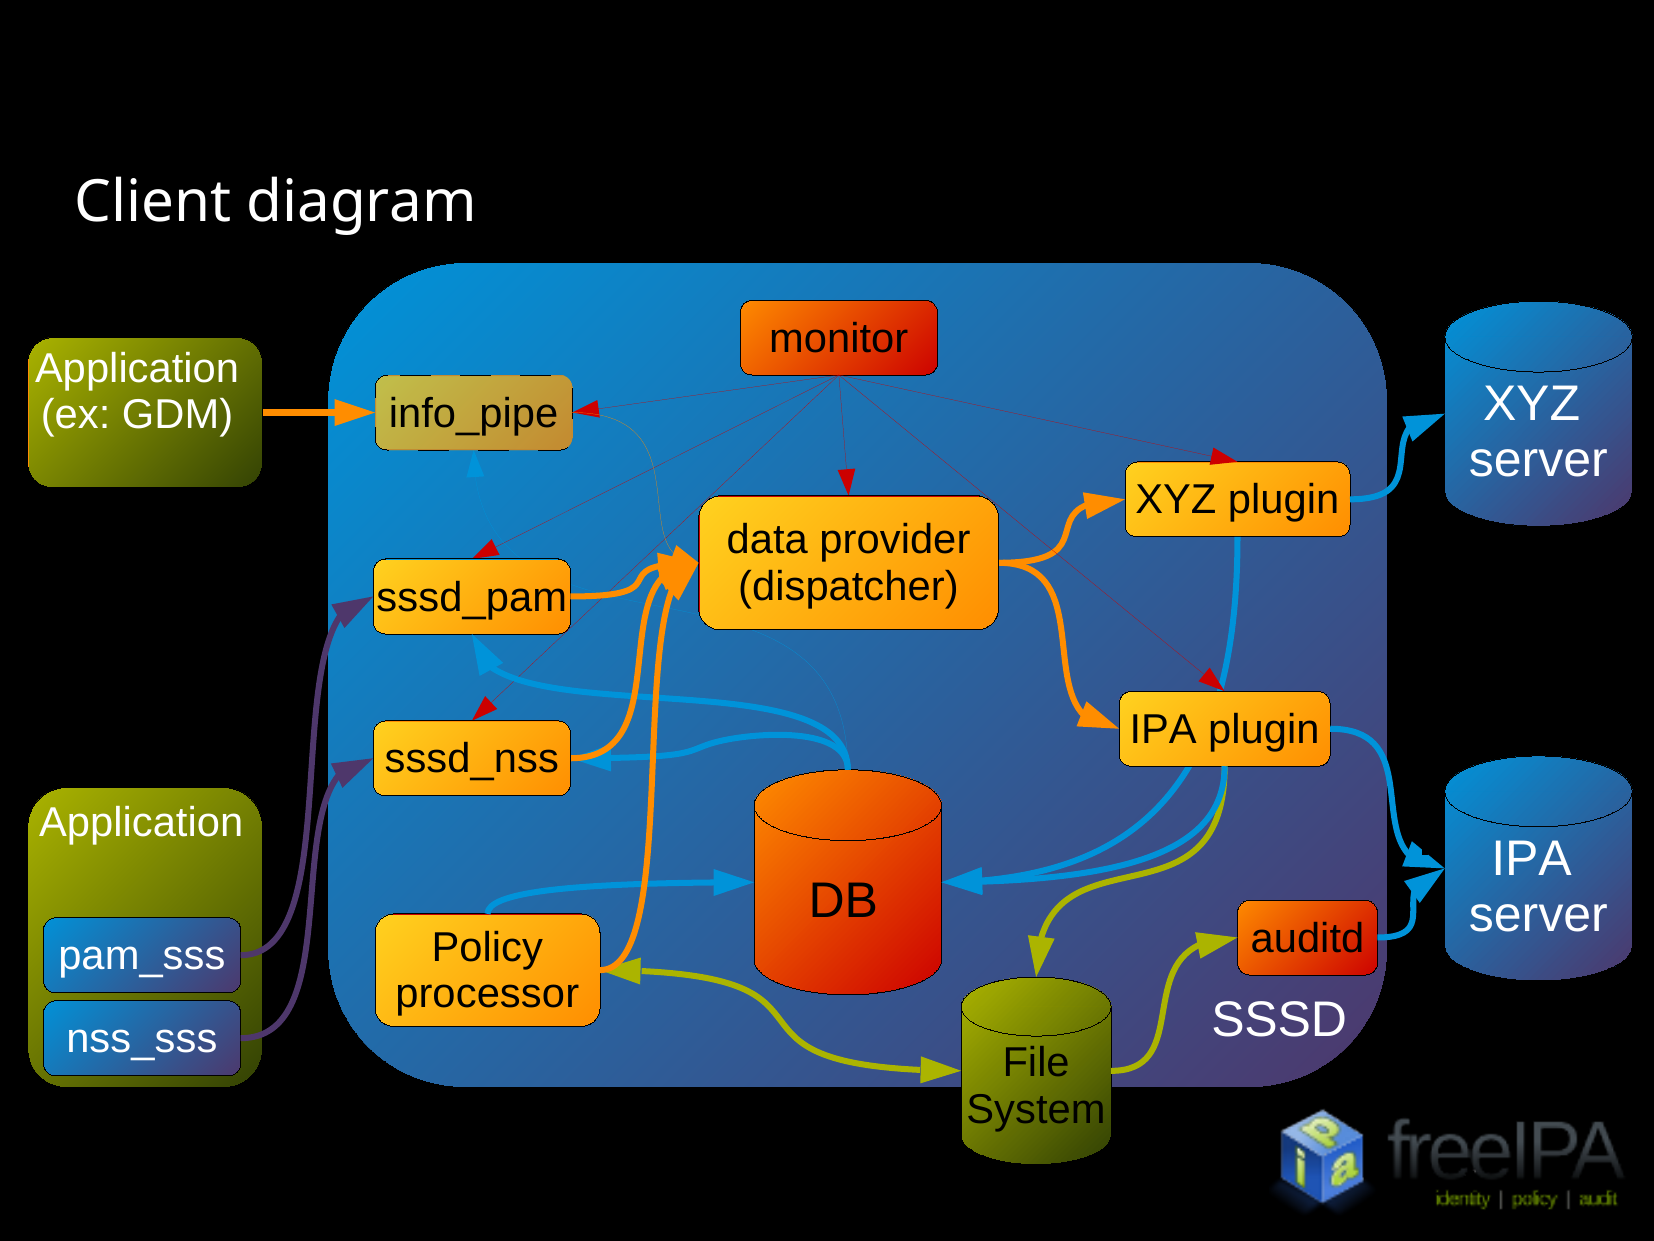

# Client diagram
SSSD
monitor
XYZ
server
Application
(ex: GDM)
info_pipe
XYZ plugin
data provider
(dispatcher)
sssd_pam
IPA plugin
sssd_nss
IPA
server
DB
Application
auditd
Policy
processor
pam_sss
File
System
nss_sss